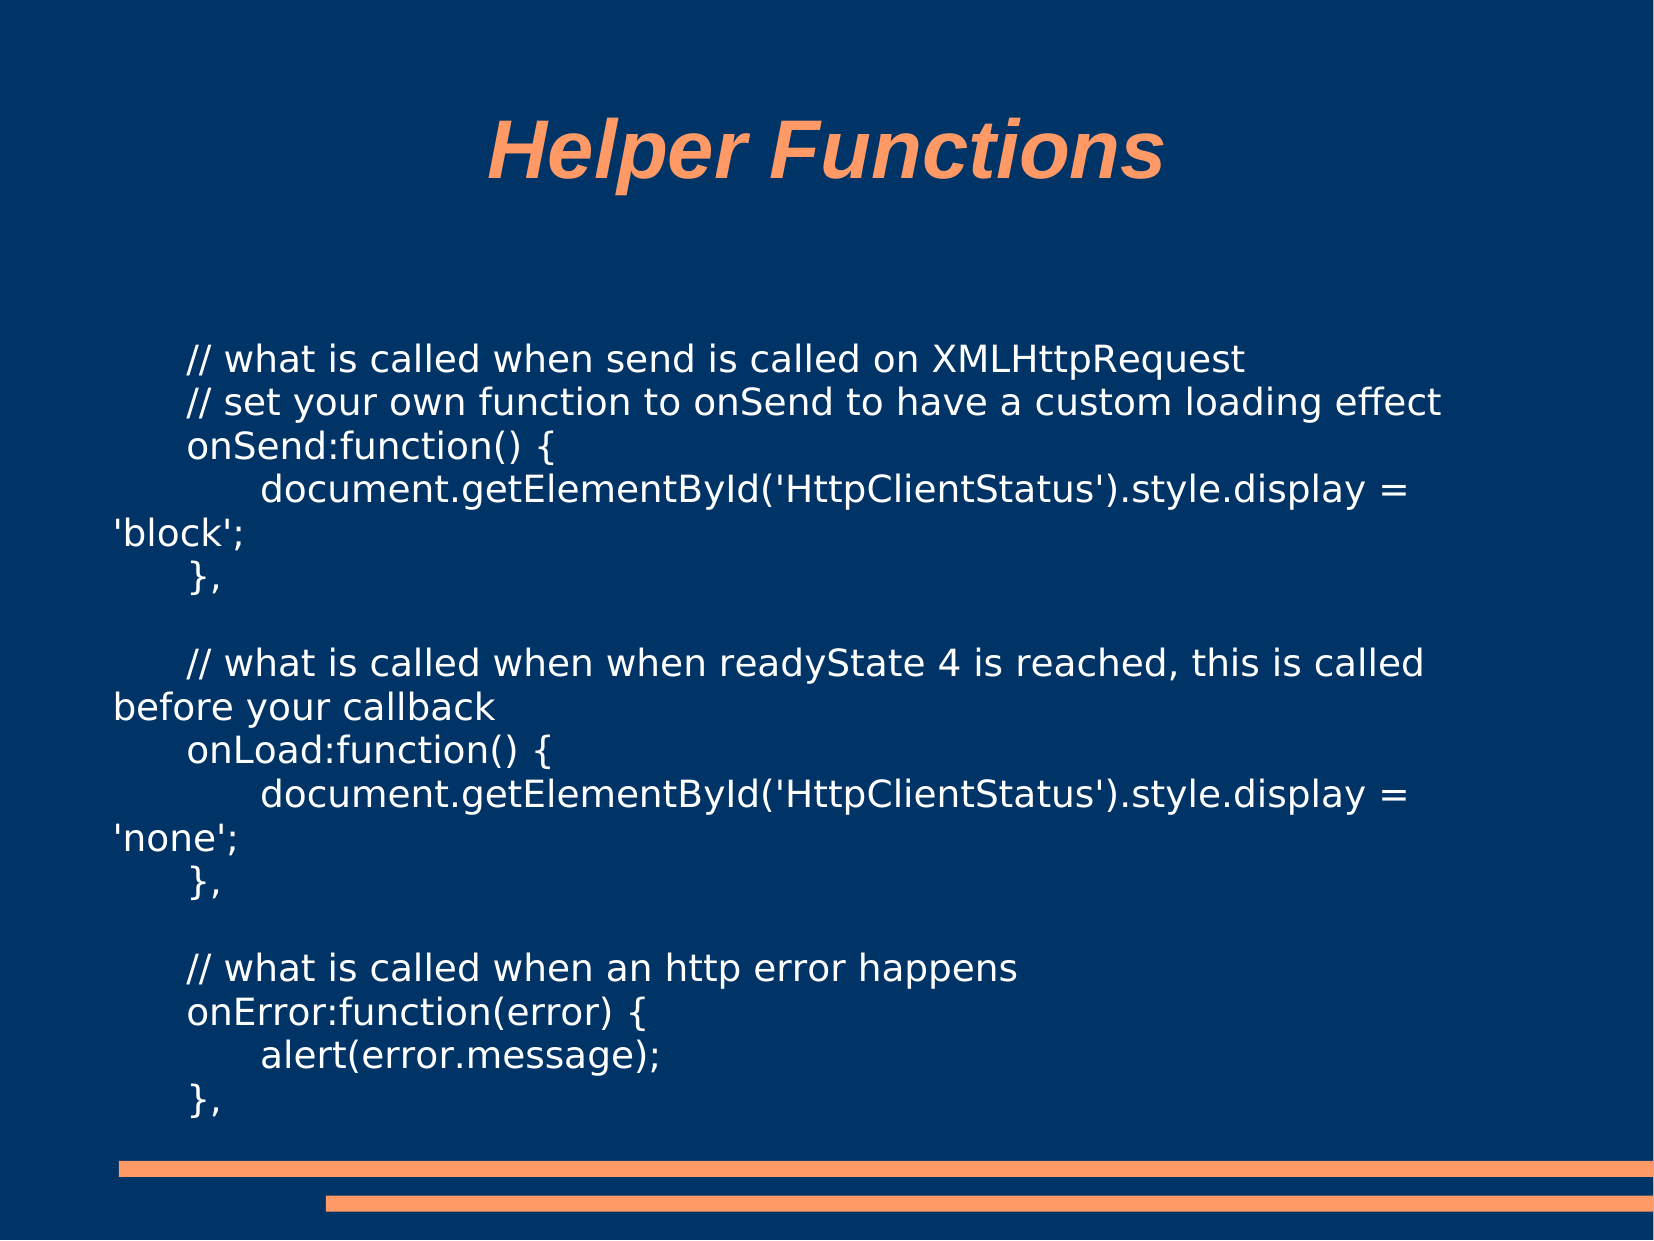

# Helper Functions
	// what is called when send is called on XMLHttpRequest
	// set your own function to onSend to have a custom loading effect
	onSend:function() {
		document.getElementById('HttpClientStatus').style.display = 'block';
	},
	// what is called when when readyState 4 is reached, this is called before your callback
	onLoad:function() {
		document.getElementById('HttpClientStatus').style.display = 'none';
	},
	// what is called when an http error happens
	onError:function(error) {
		alert(error.message);
	},